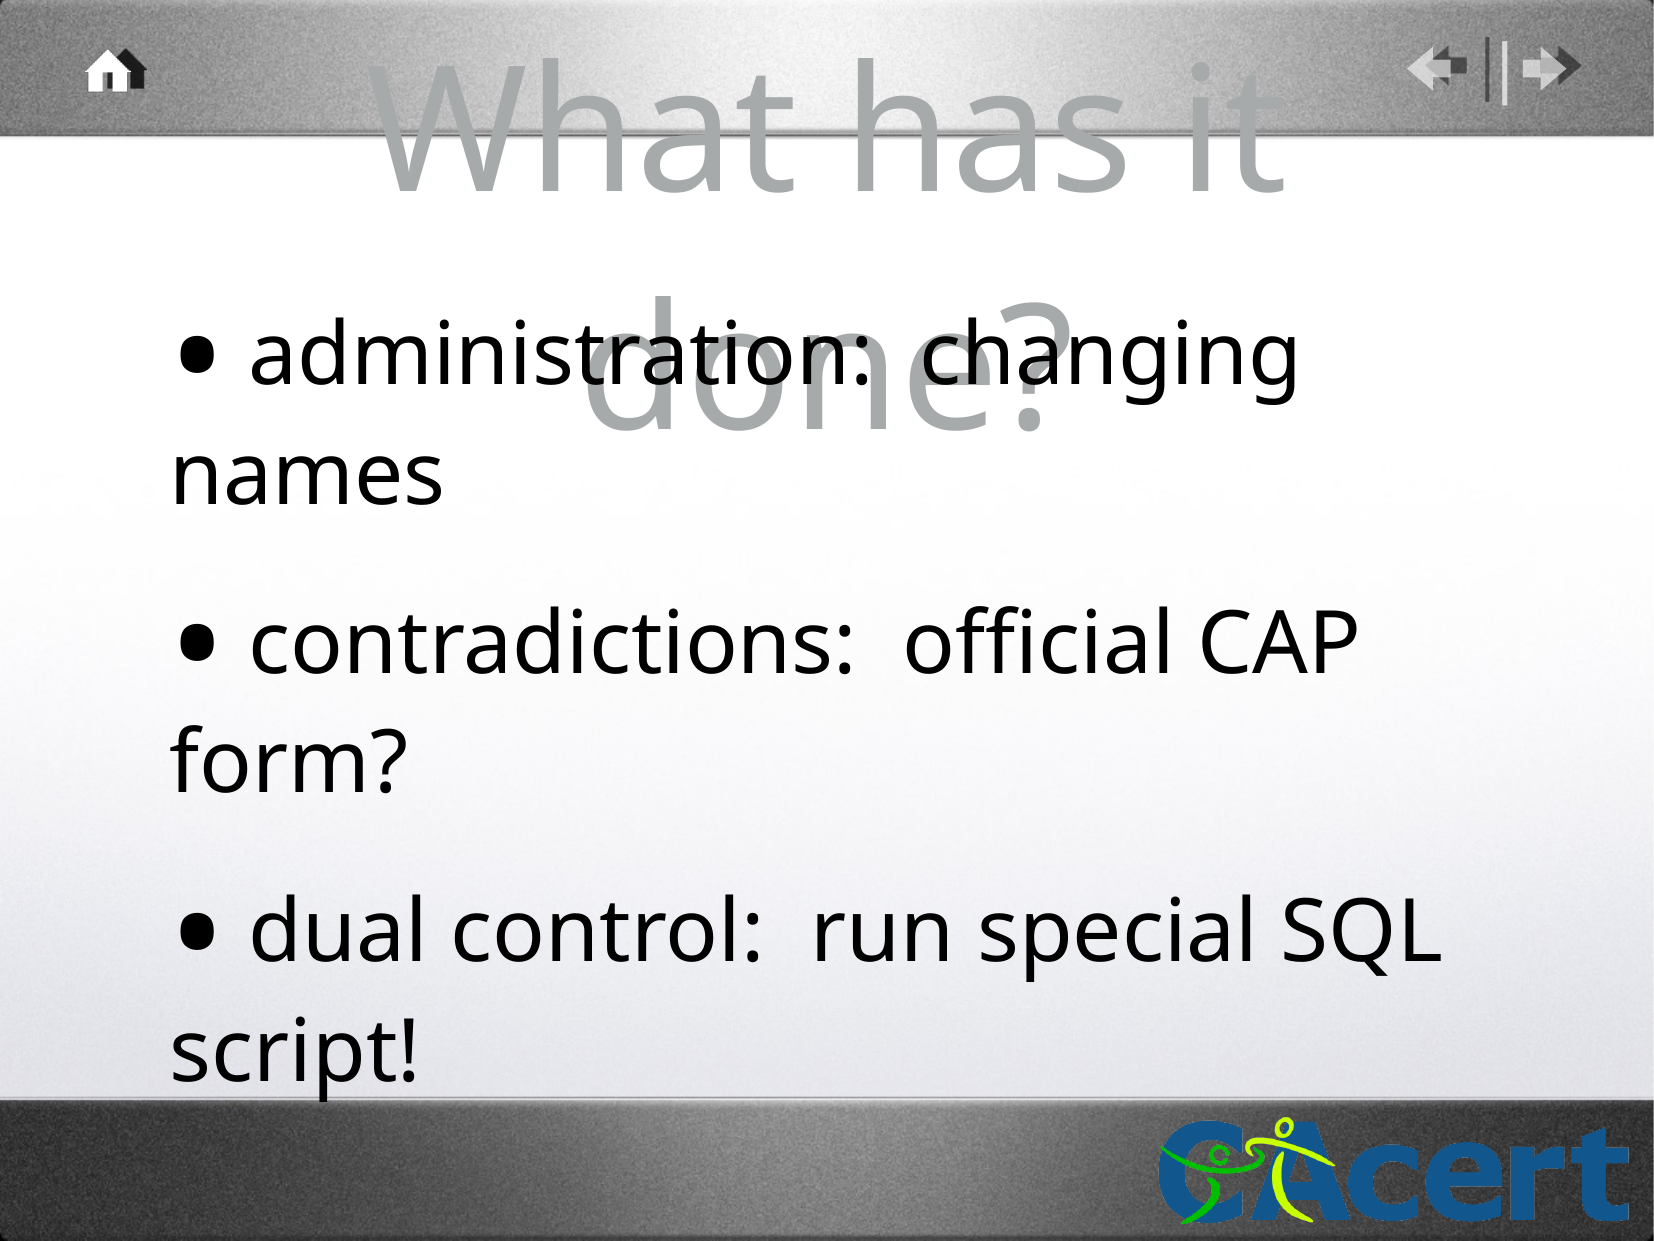

# What has it done?
 administration: changing names
 contradictions: official CAP form?
 dual control: run special SQL script!